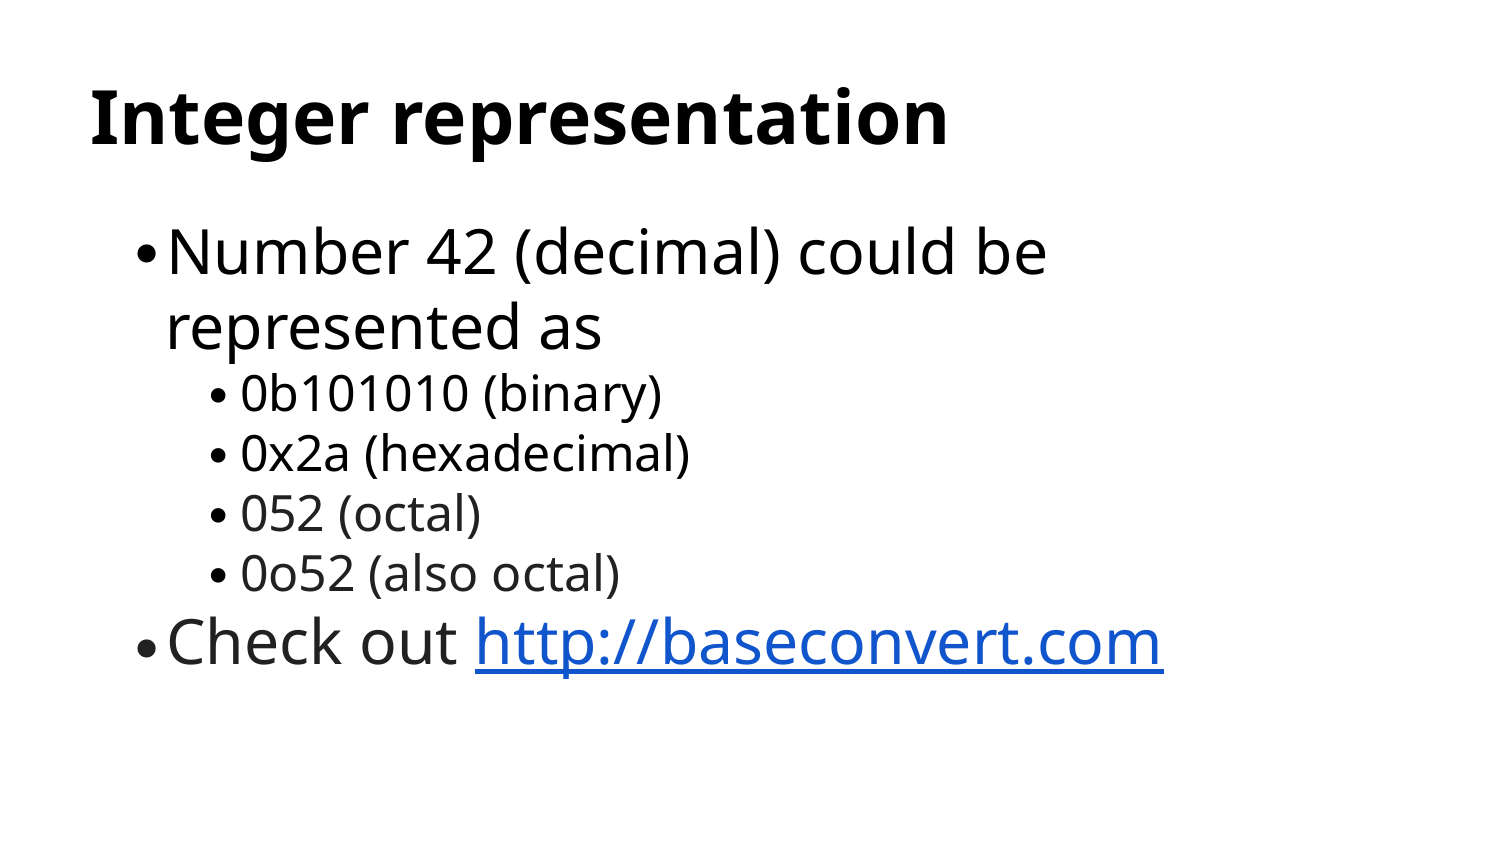

# Integer representation
Number 42 (decimal) could be represented as
0b101010 (binary)
0x2a (hexadecimal)
052 (octal)
0o52 (also octal)
Check out http://baseconvert.com